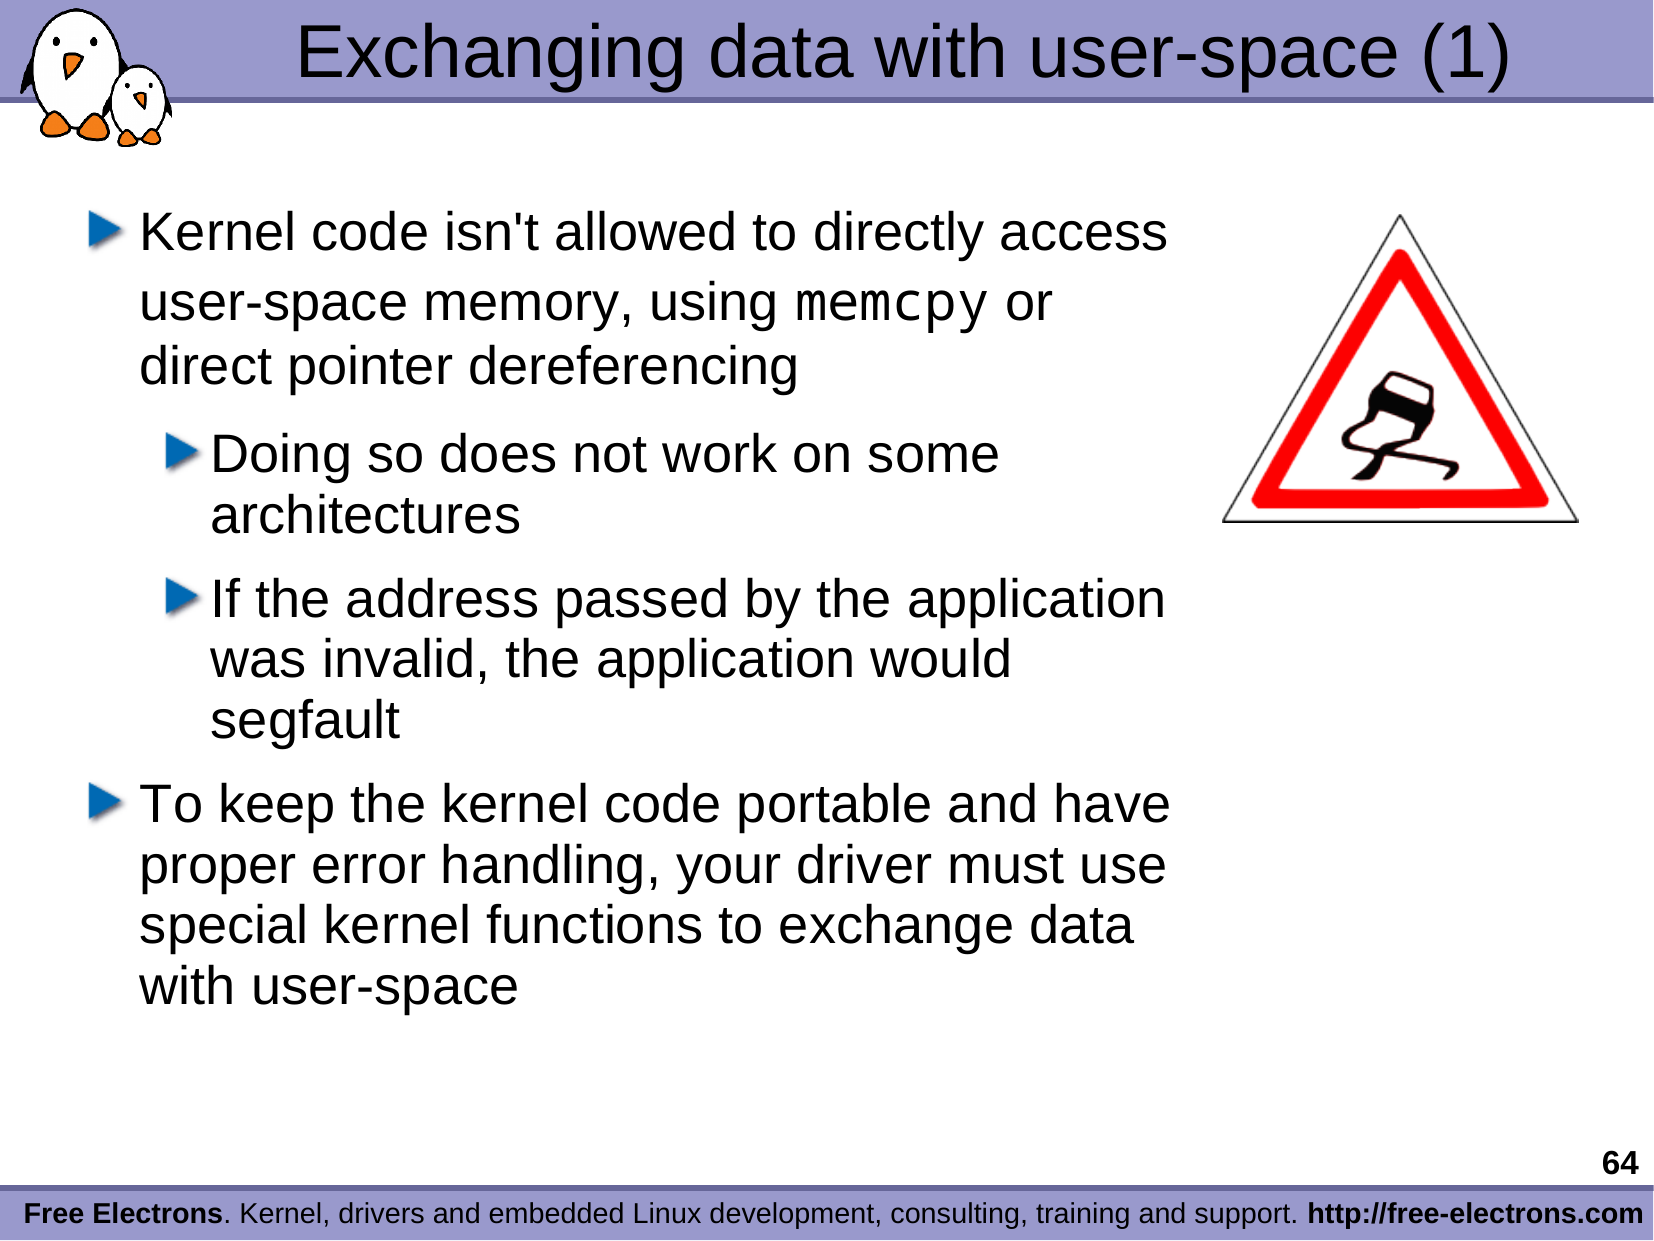

# Exchanging data with user-space (1)
Kernel code isn't allowed to directly access user-space memory, using memcpy or direct pointer dereferencing
Doing so does not work on some architectures
If the address passed by the application was invalid, the application would segfault
To keep the kernel code portable and have proper error handling, your driver must use special kernel functions to exchange data with user-space